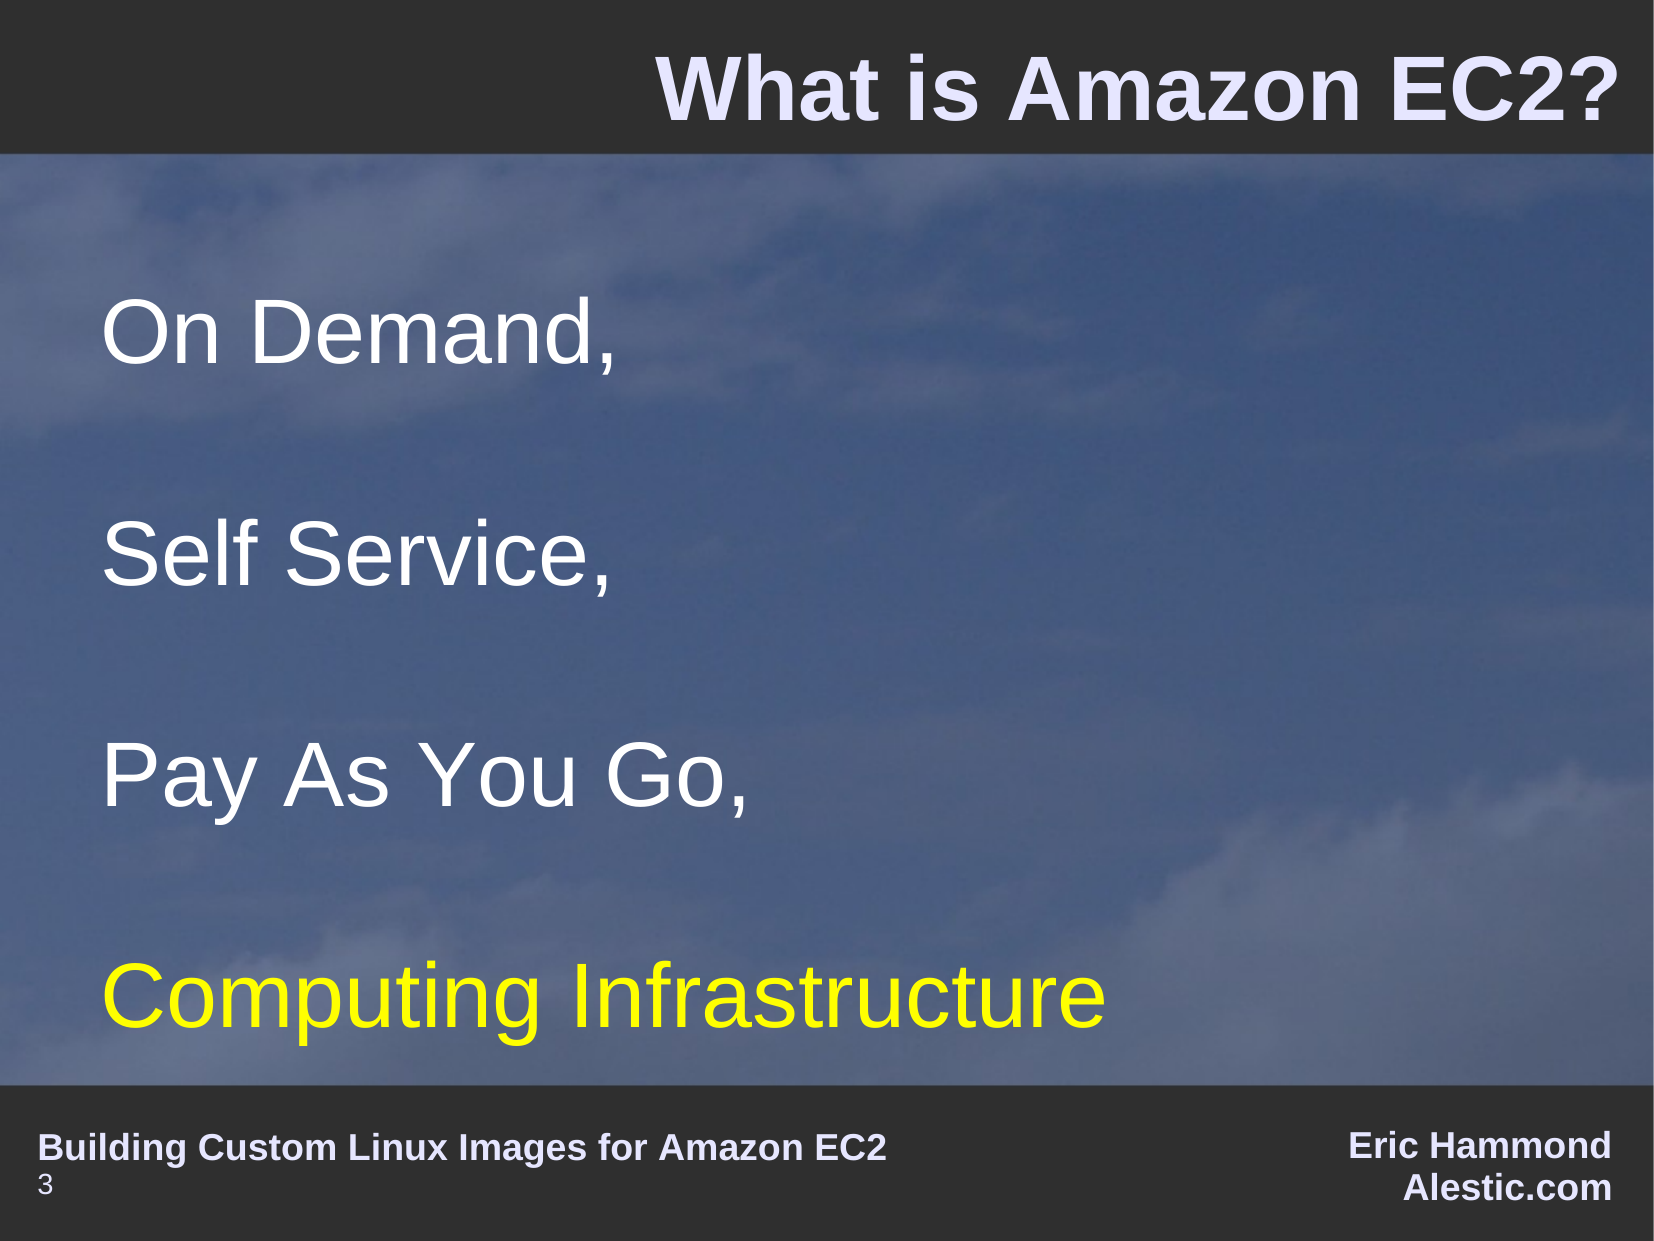

# What is Amazon EC2?
On Demand,
Self Service,
Pay As You Go,
Computing Infrastructure
3
Eric Hammond
Alestic.com